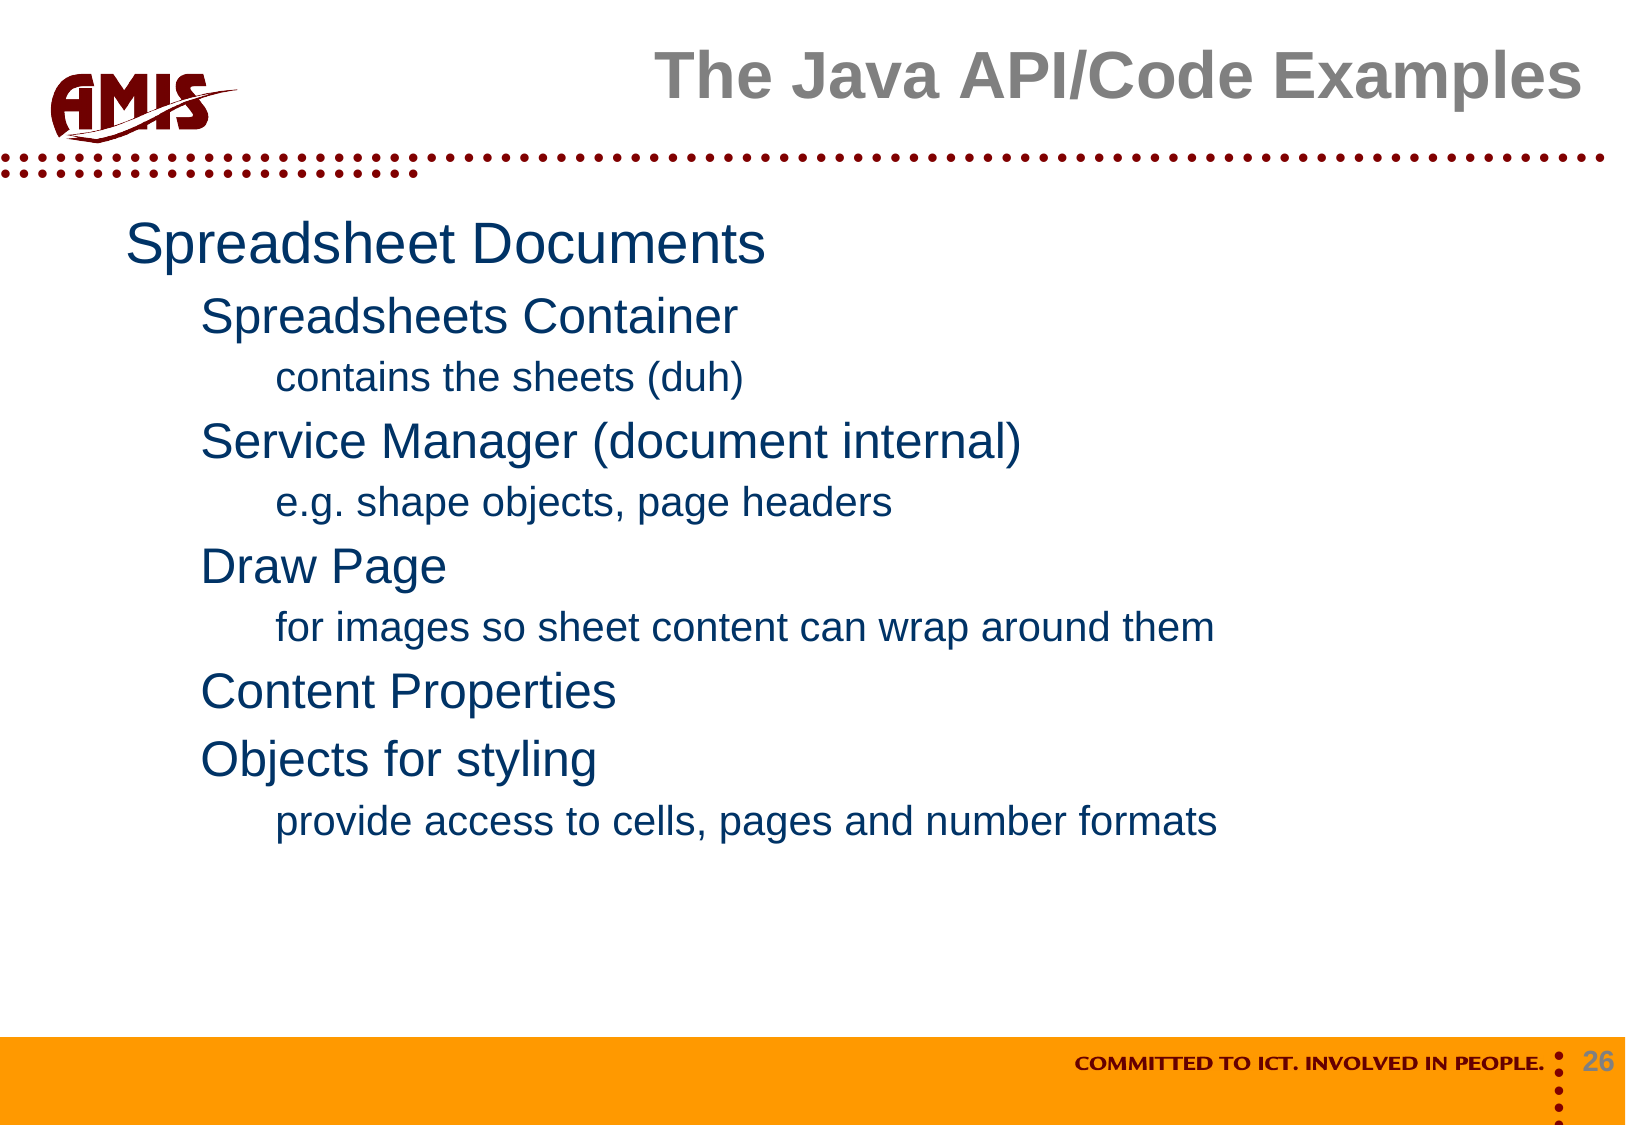

# The Java API/Code Examples
Spreadsheet Documents
Spreadsheets Container
contains the sheets (duh)
Service Manager (document internal)
e.g. shape objects, page headers
Draw Page
for images so sheet content can wrap around them
Content Properties
Objects for styling
provide access to cells, pages and number formats